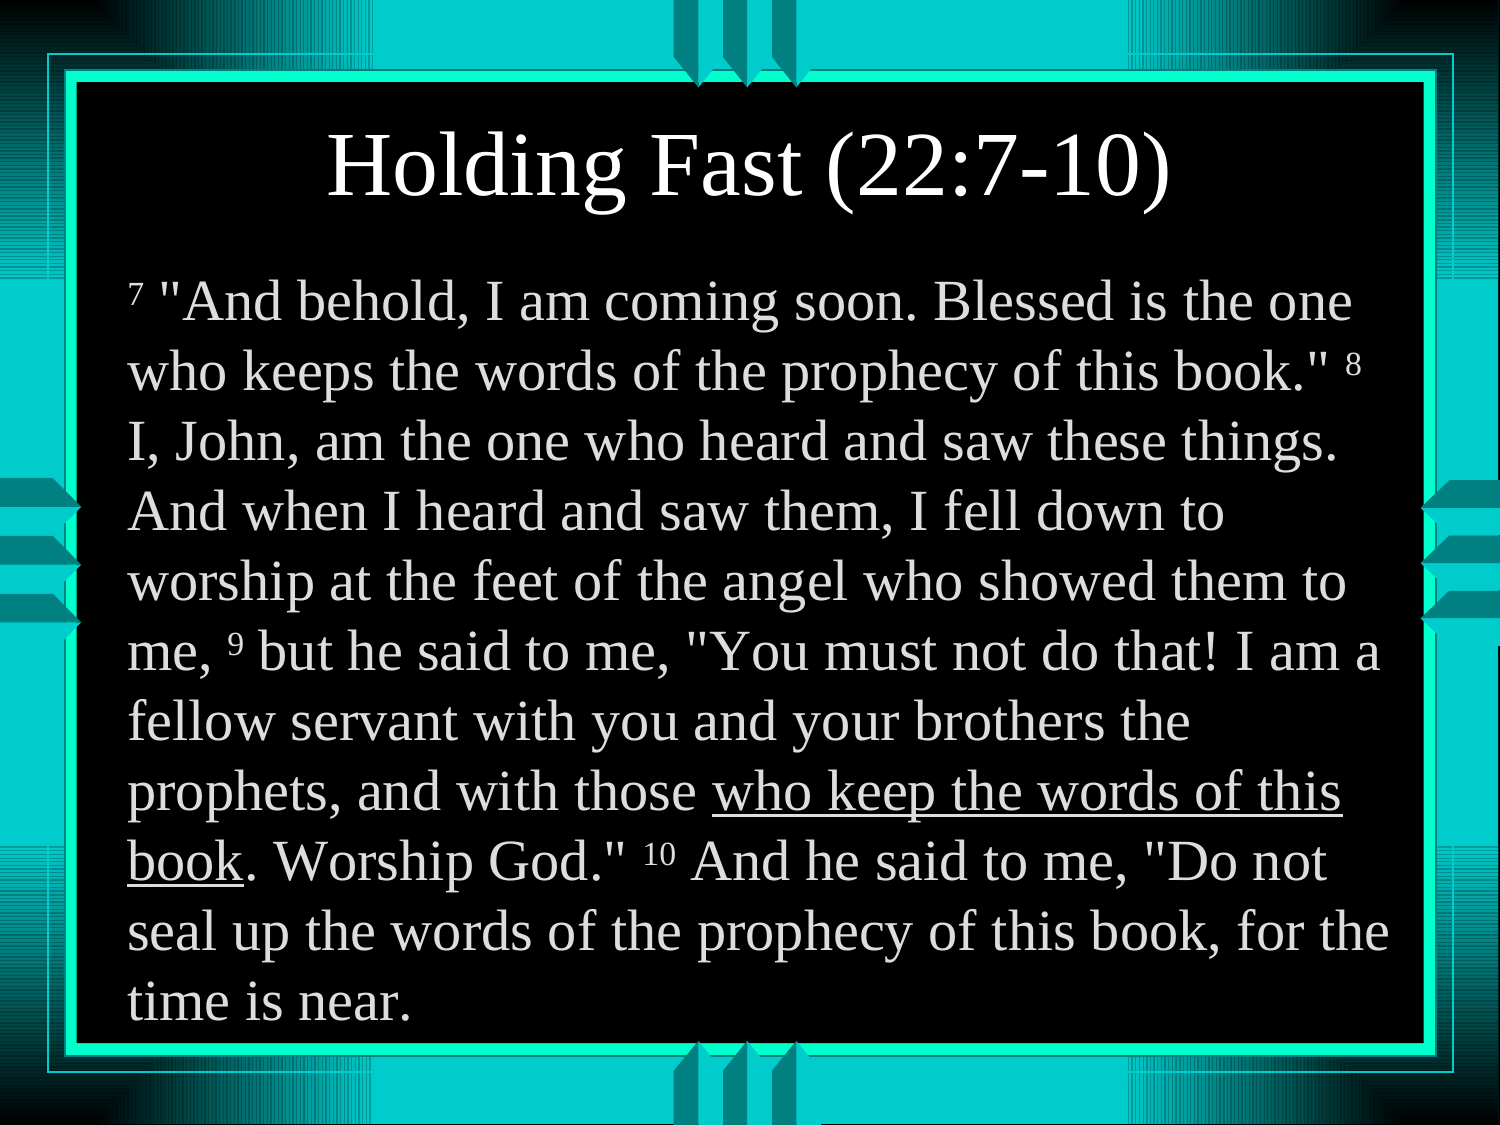

# Holding Fast (22:7-10)
7 "And behold, I am coming soon. Blessed is the one who keeps the words of the prophecy of this book." 8 I, John, am the one who heard and saw these things. And when I heard and saw them, I fell down to worship at the feet of the angel who showed them to me, 9 but he said to me, "You must not do that! I am a fellow servant with you and your brothers the prophets, and with those who keep the words of this book. Worship God." 10 And he said to me, "Do not seal up the words of the prophecy of this book, for the time is near.